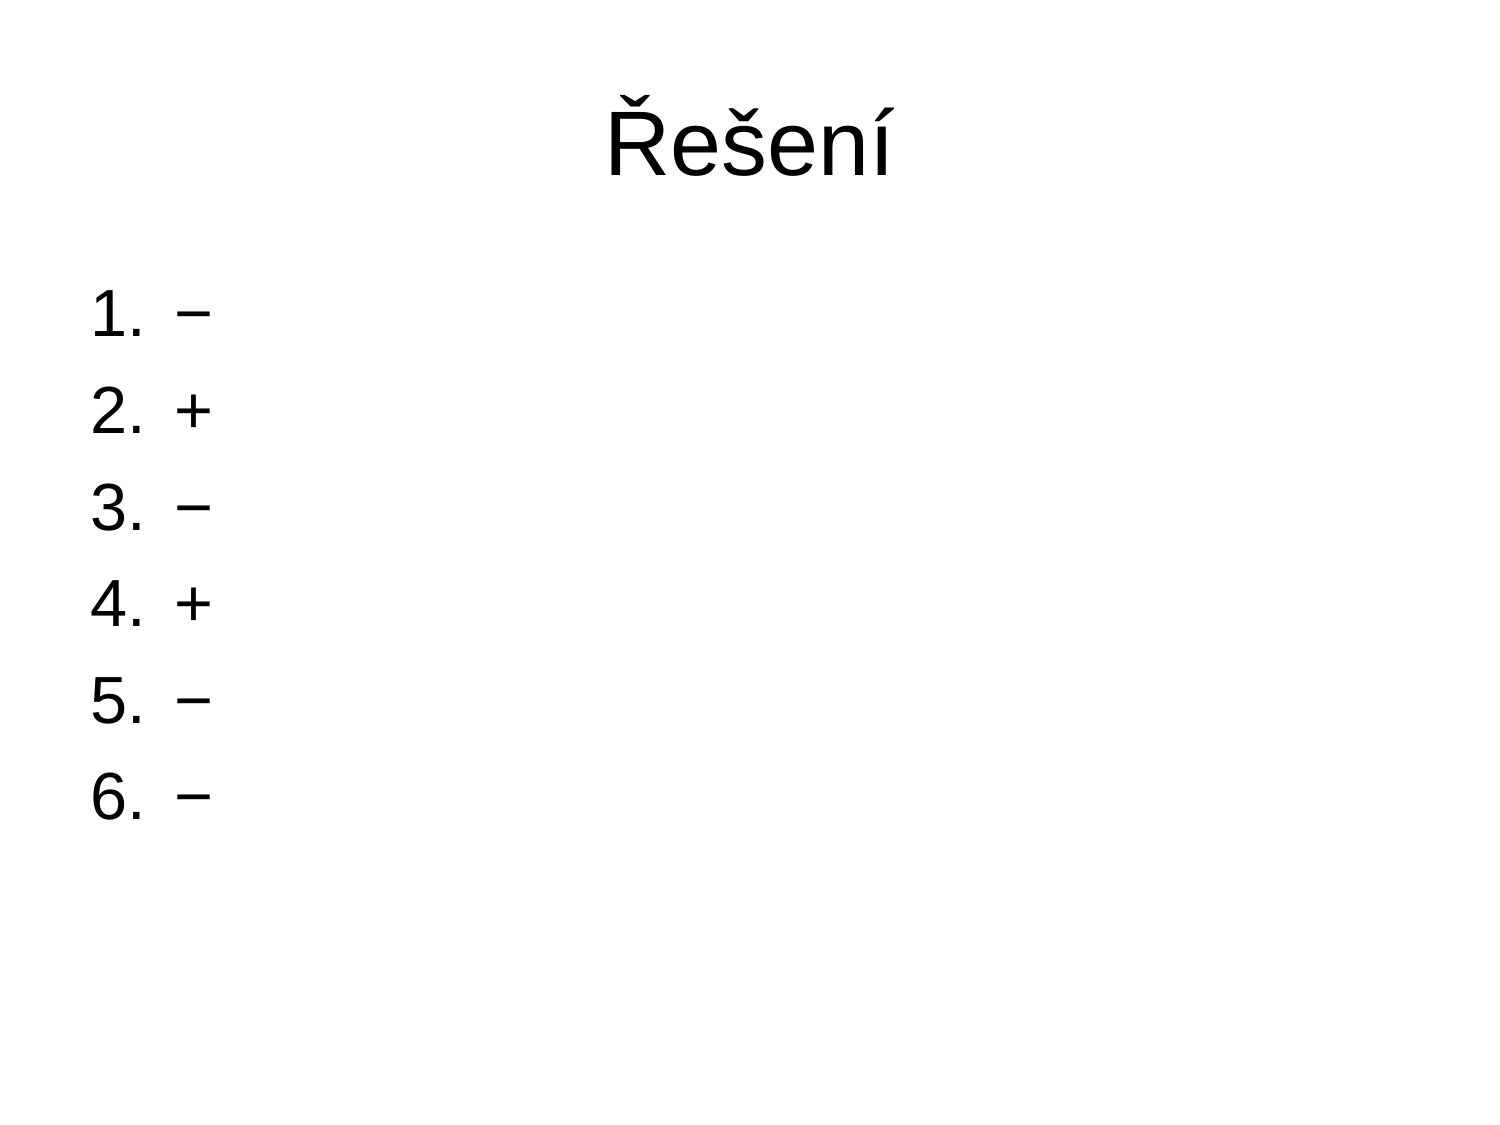

# Řešení
−
+
−
+
−
−